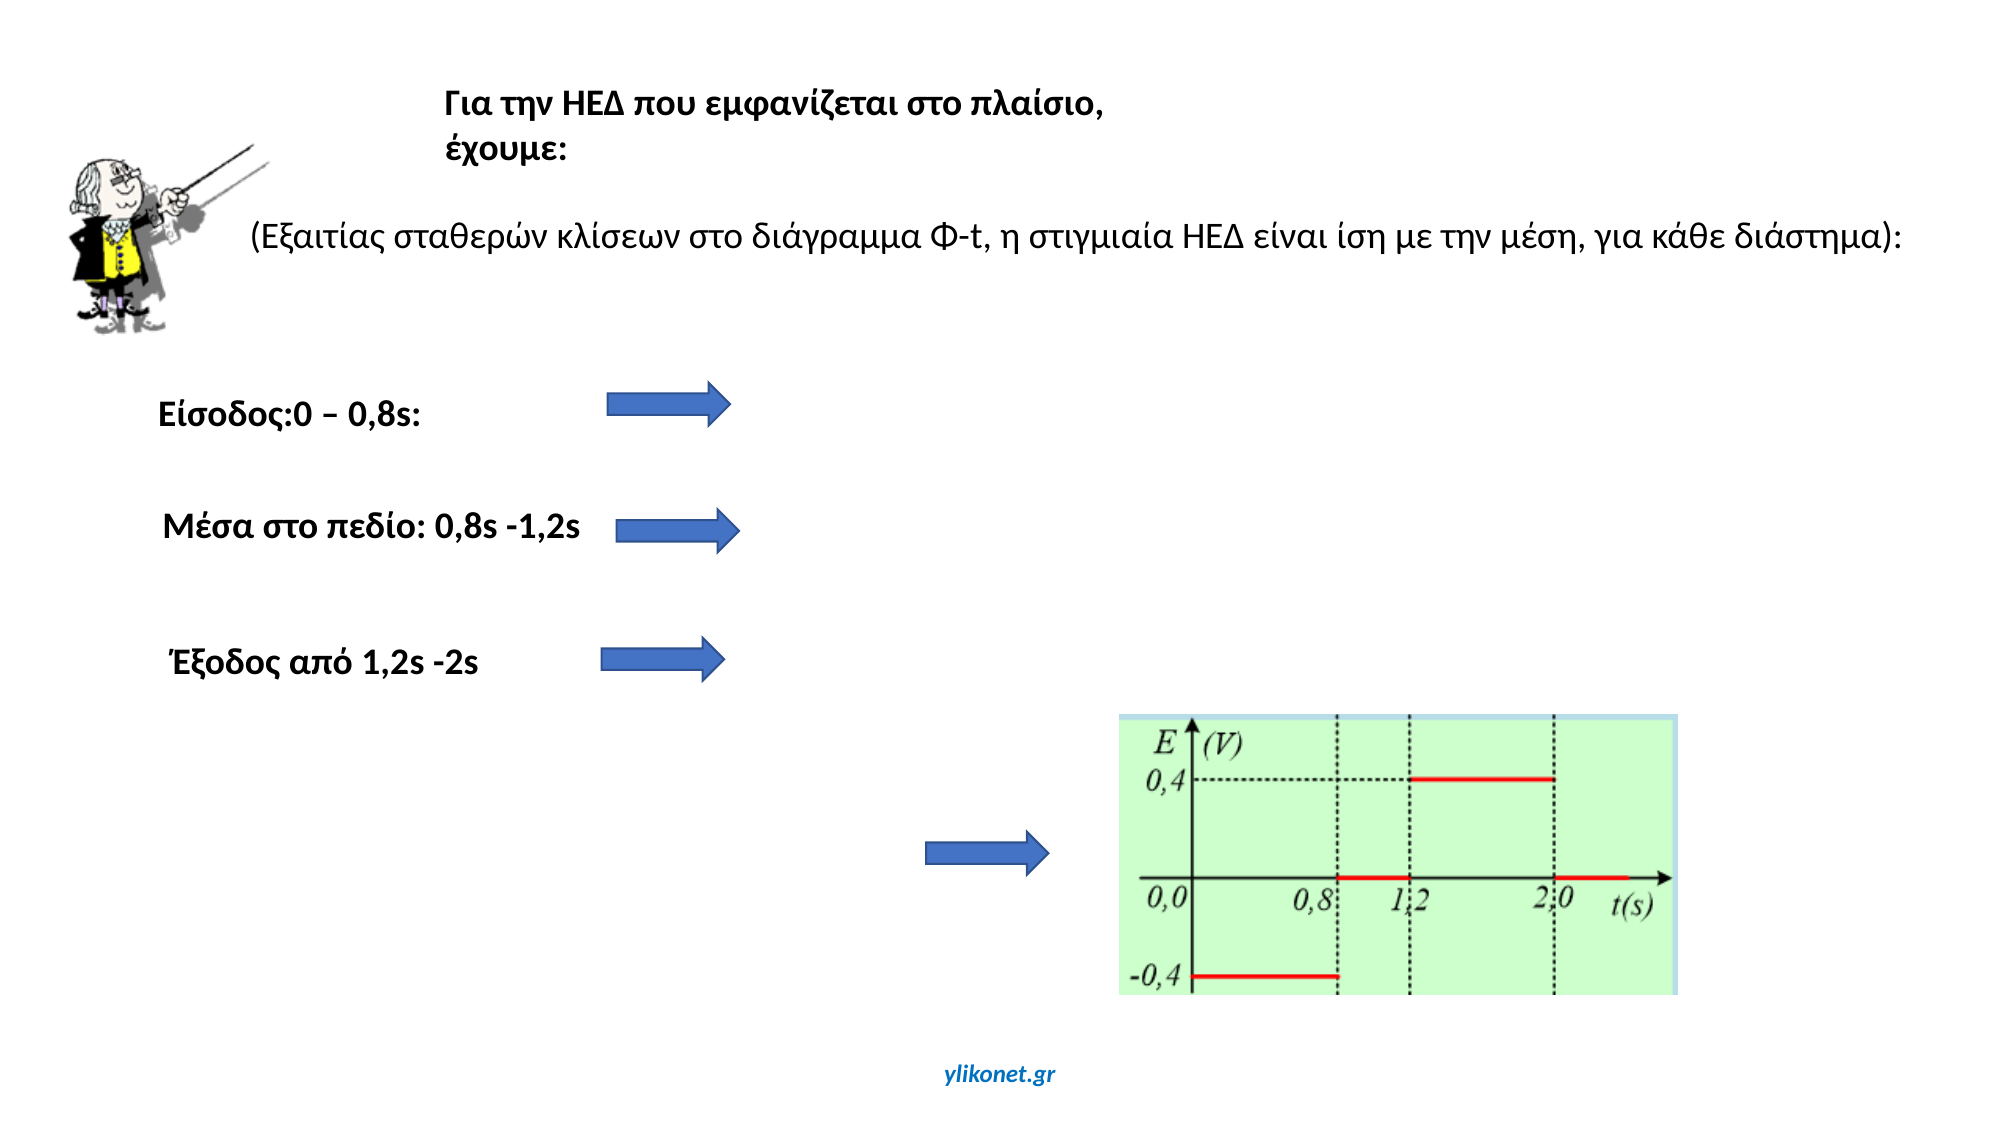

Για την ΗΕΔ που εμφανίζεται στο πλαίσιο, έχουμε:
(Εξαιτίας σταθερών κλίσεων στο διάγραμμα Φ-t, η στιγμιαία ΗΕΔ είναι ίση με την μέση, για κάθε διάστημα):
Είσοδος:0 – 0,8s:
Μέσα στο πεδίο: 0,8s -1,2s
Έξοδος από 1,2s -2s
ylikonet.gr